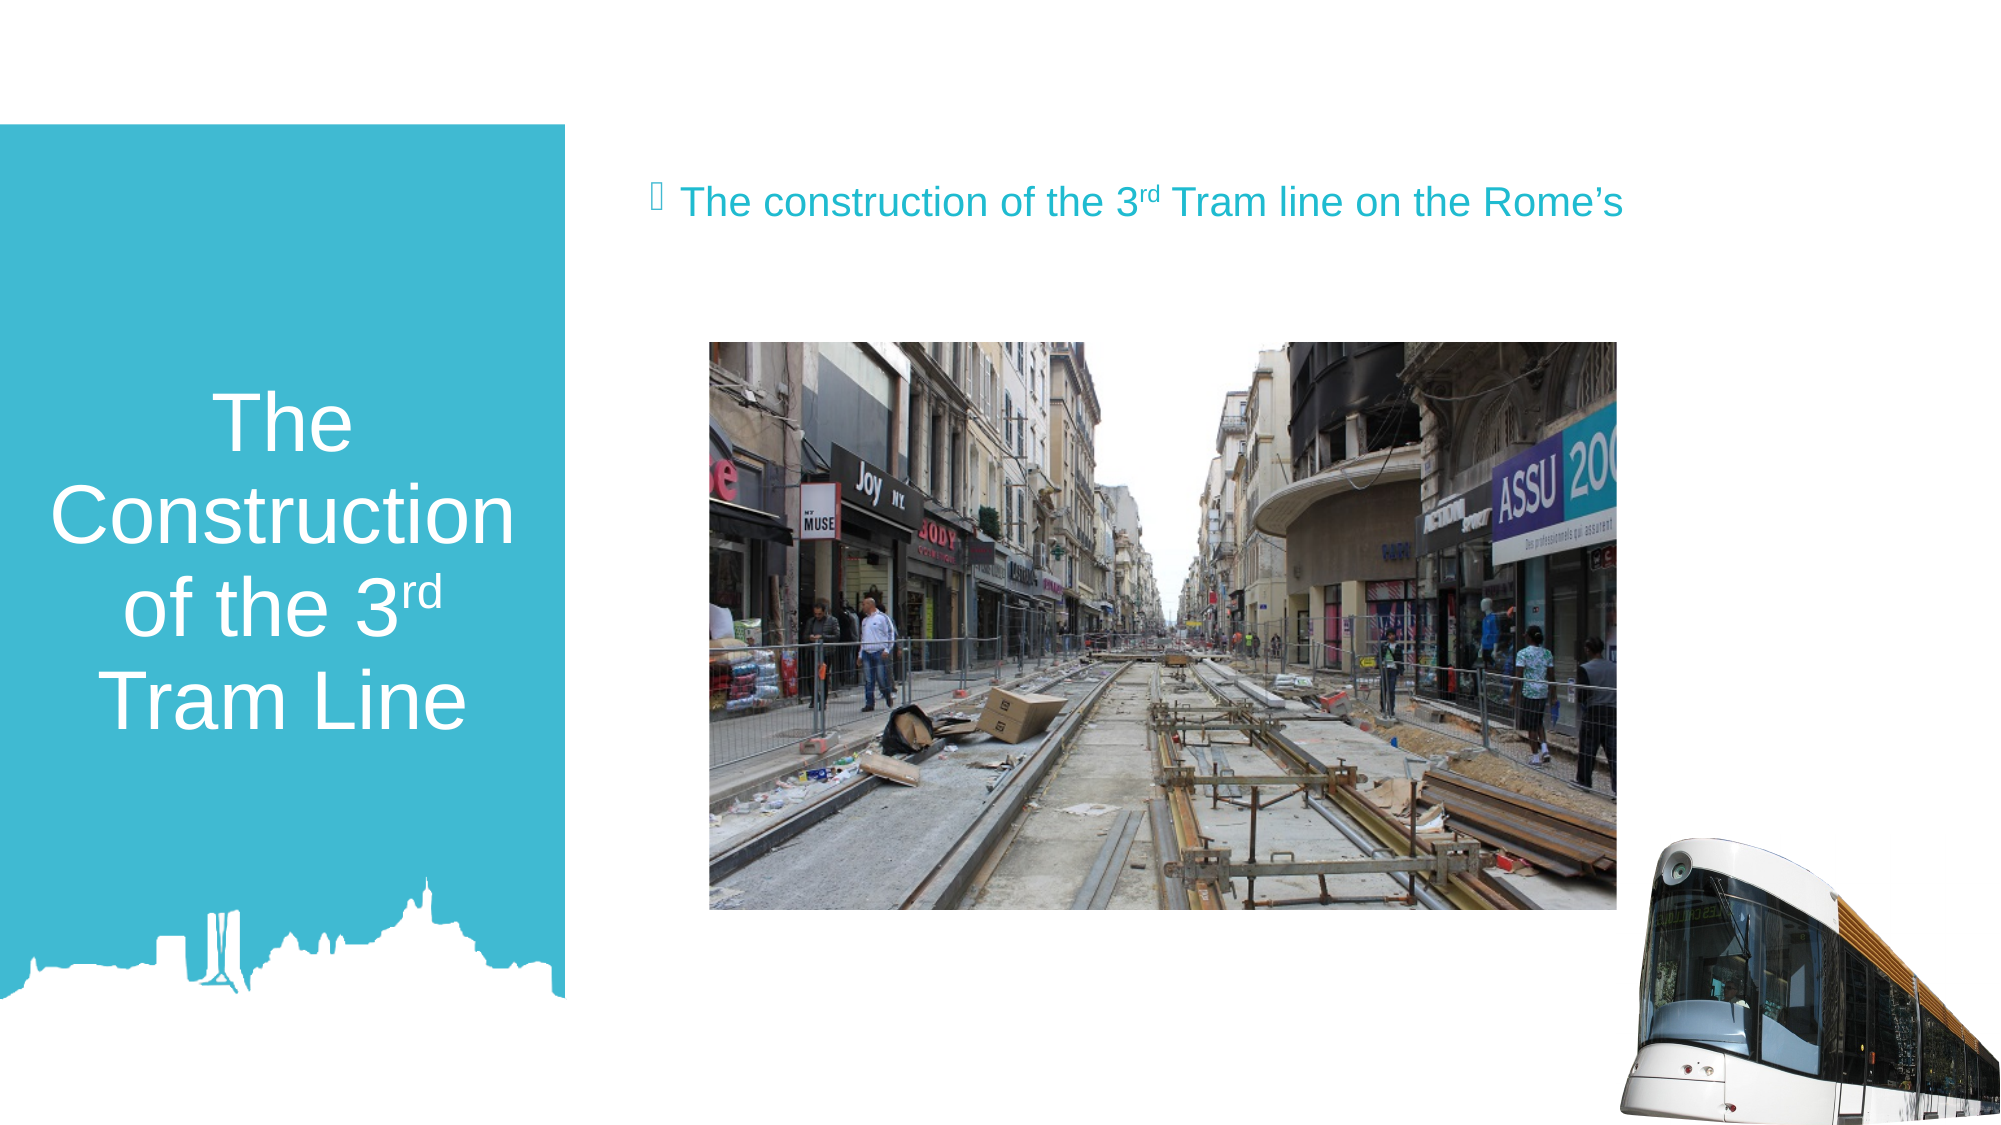

The Construction of the 3rd Tram Line
# The construction of the 3rd Tram line on the Rome’s